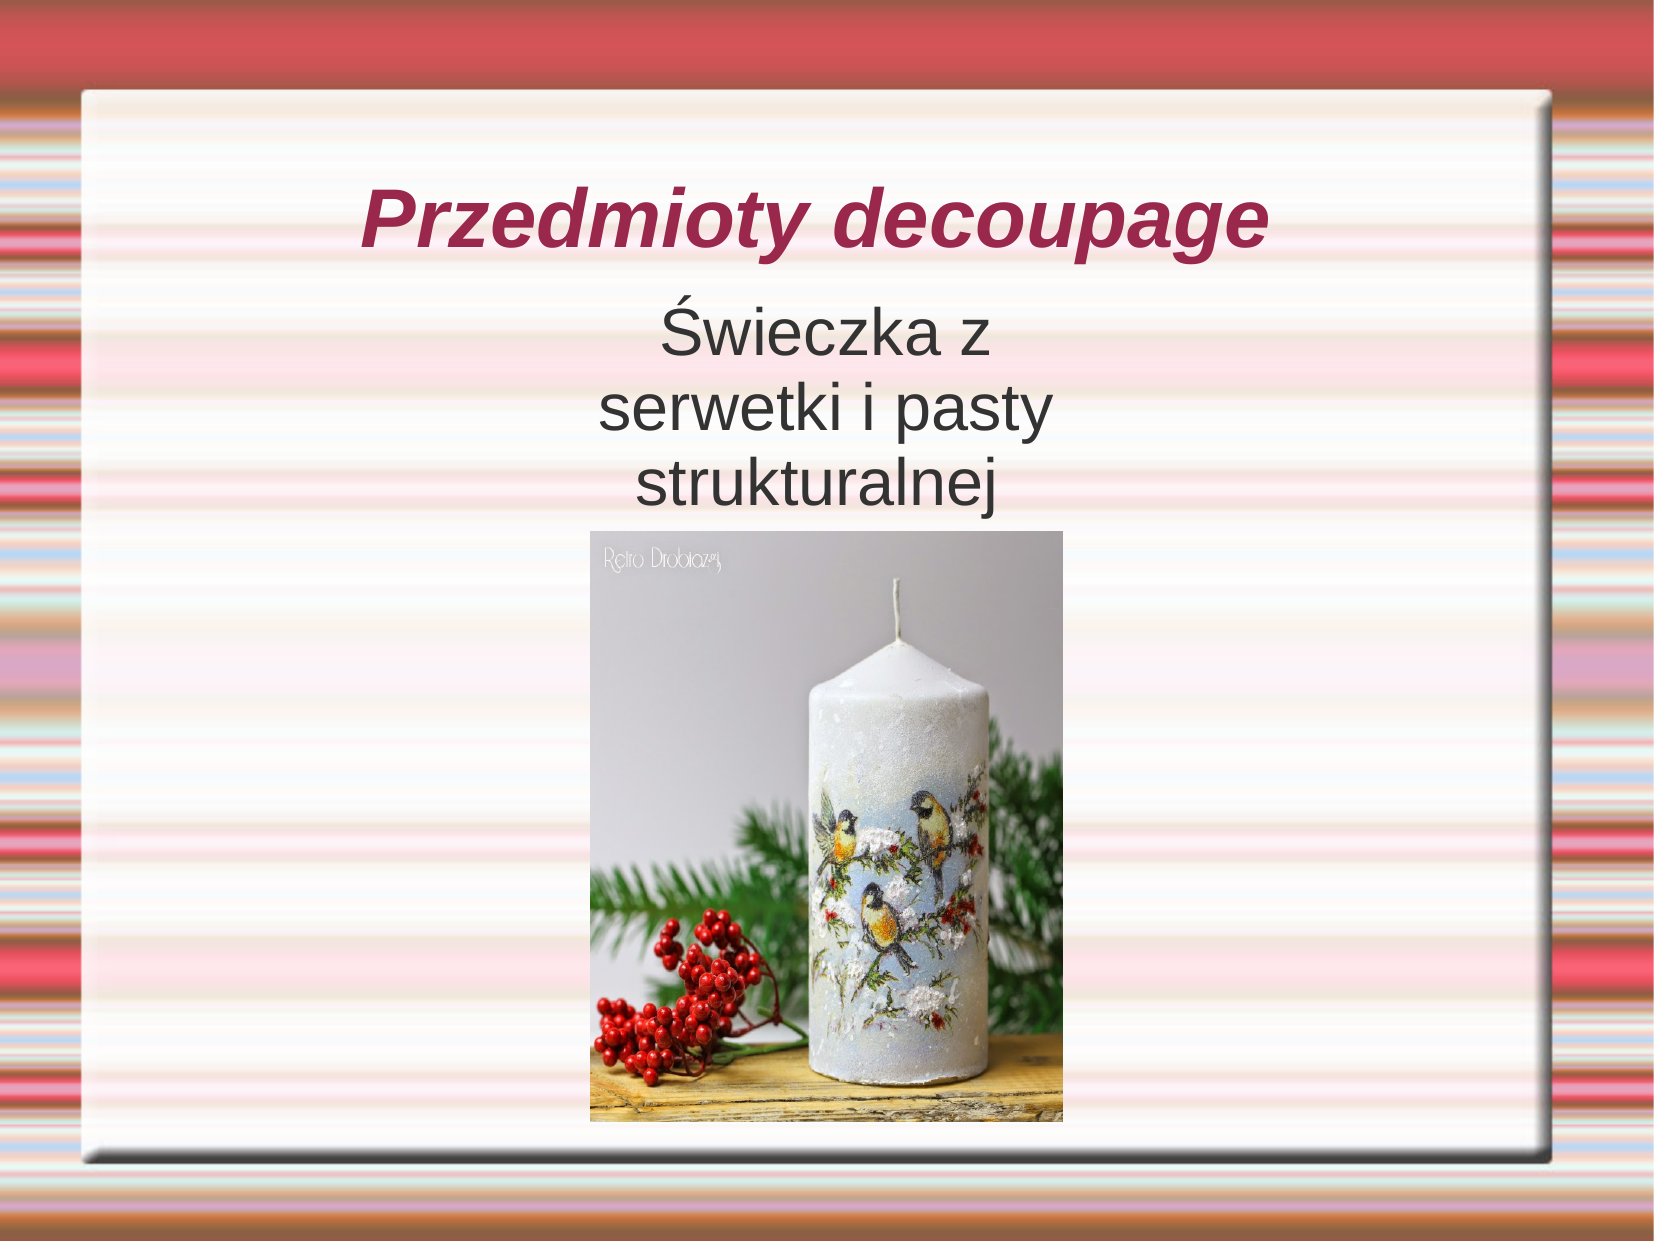

# Przedmioty decoupage
Świeczka z serwetki i pasty strukturalnej